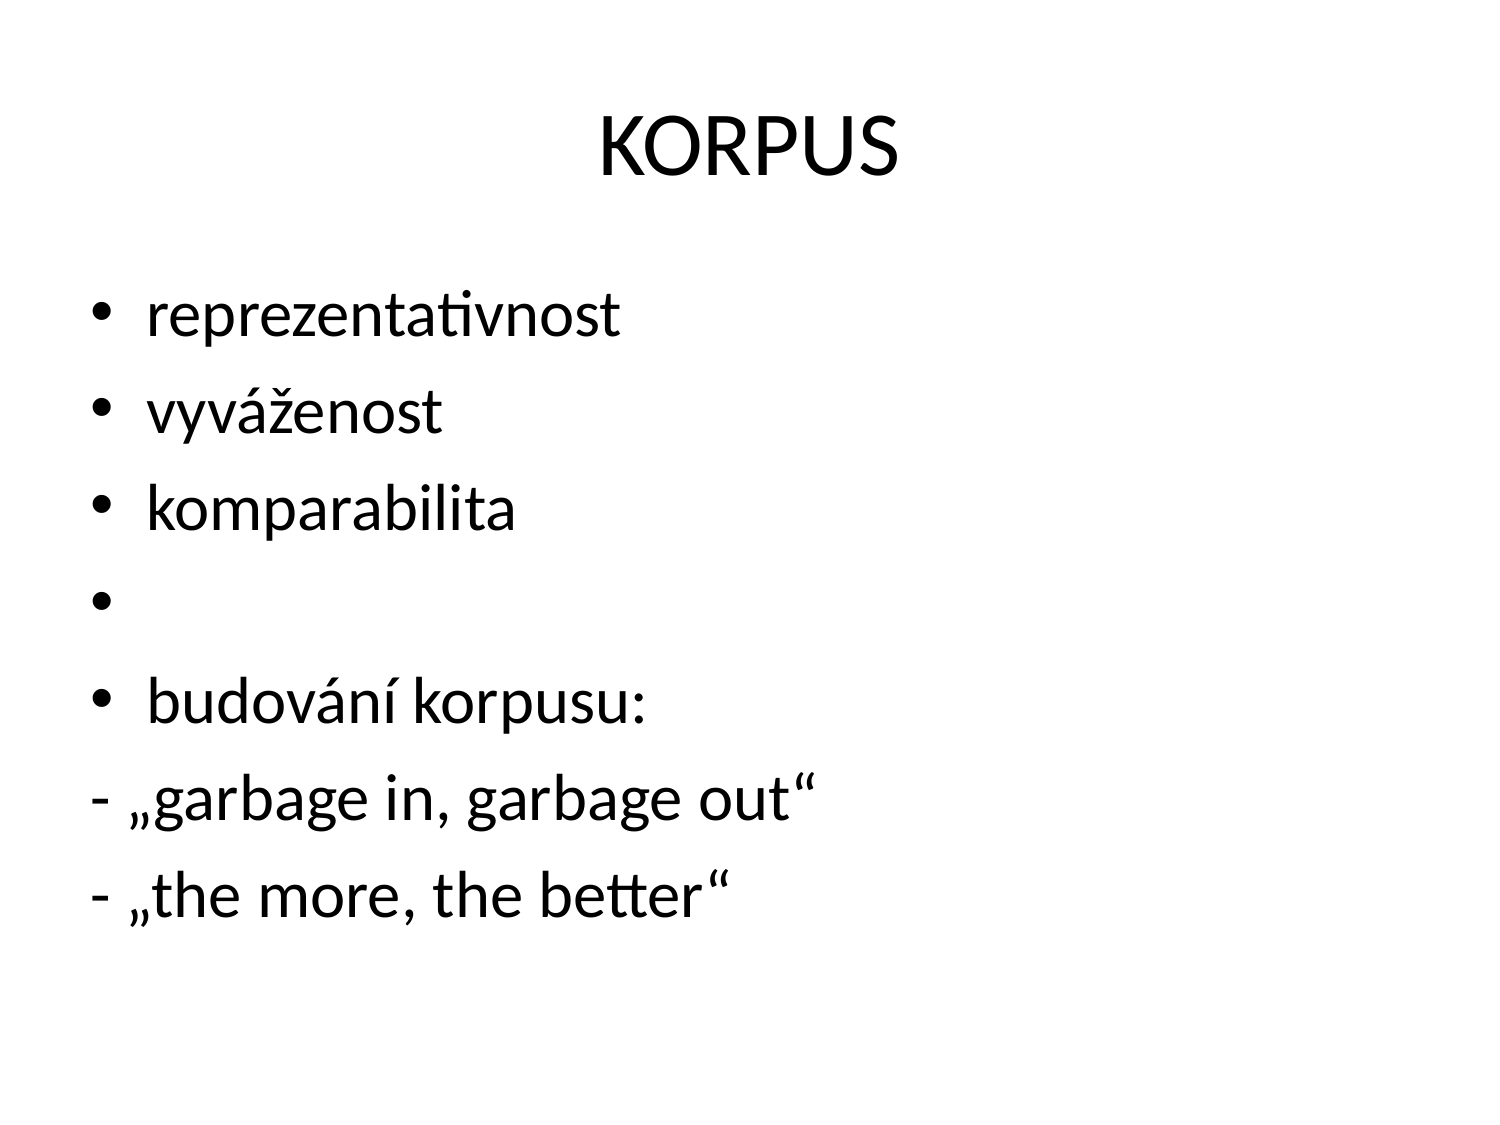

# KORPUS
reprezentativnost
vyváženost
komparabilita
budování korpusu:
- „garbage in, garbage out“
- „the more, the better“